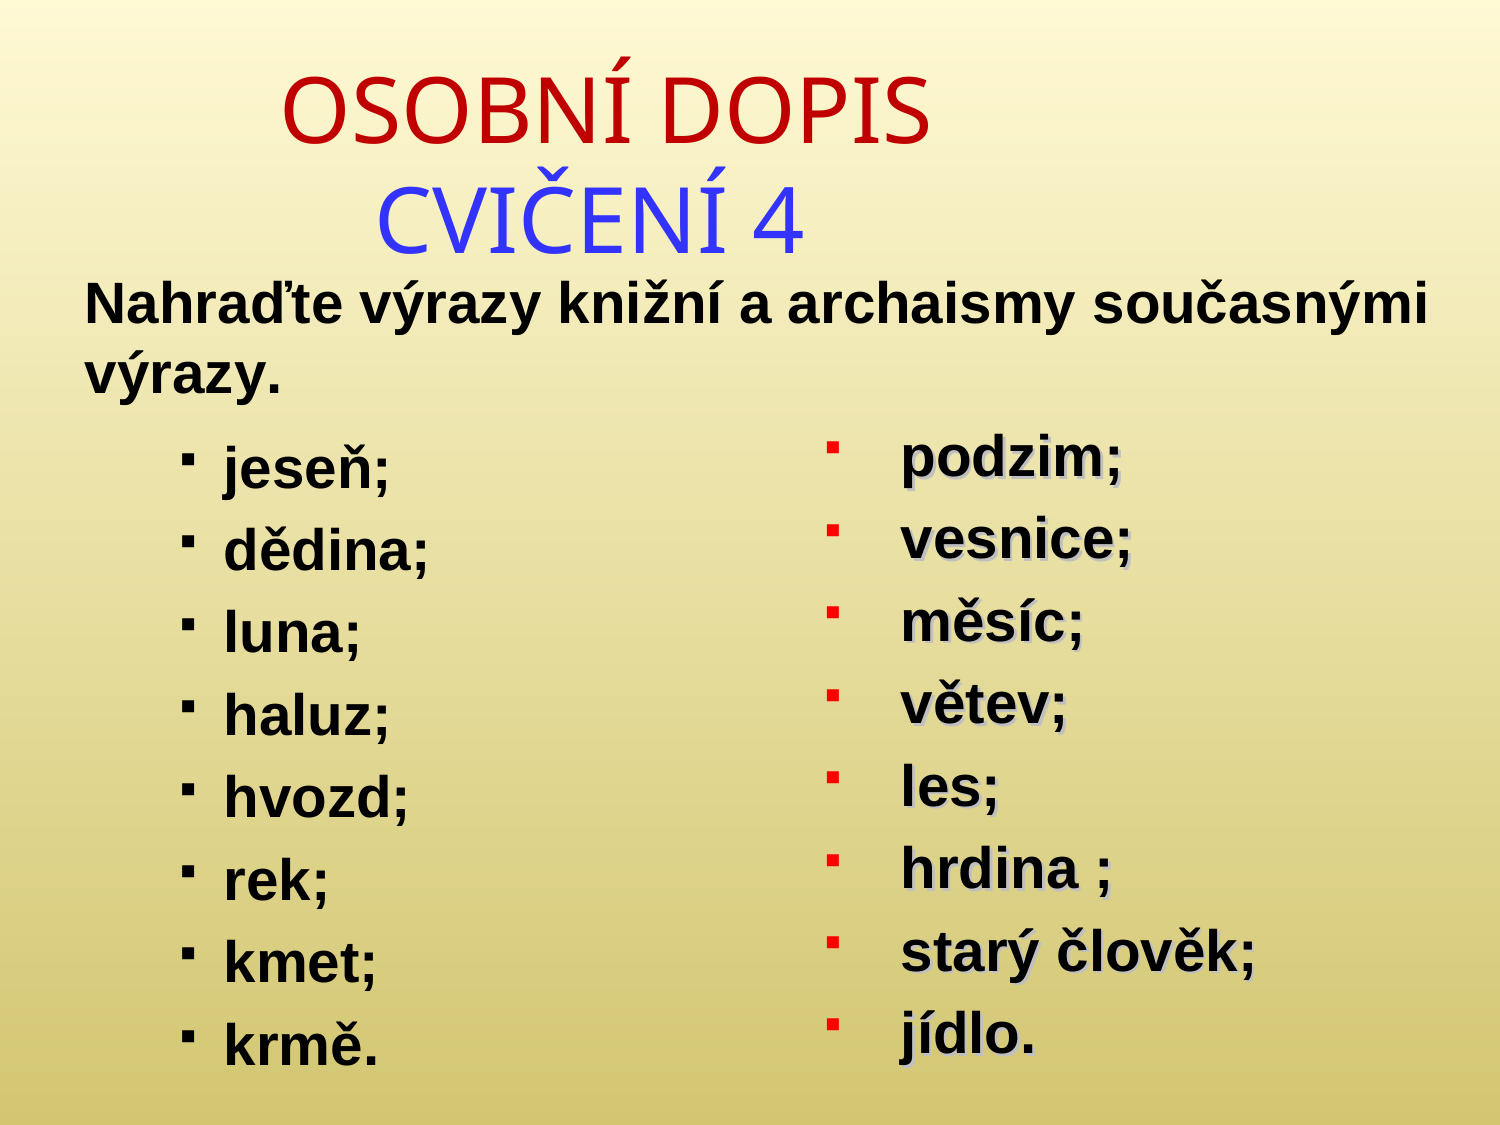

# OSOBNÍ DOPIS CVIČENÍ 4
Nahraďte výrazy knižní a archaismy současnými výrazy.
 podzim;
 vesnice;
 měsíc;
 větev;
 les;
 hrdina ;
 starý člověk;
 jídlo.
jeseň;
dědina;
luna;
haluz;
hvozd;
rek;
kmet;
krmě.